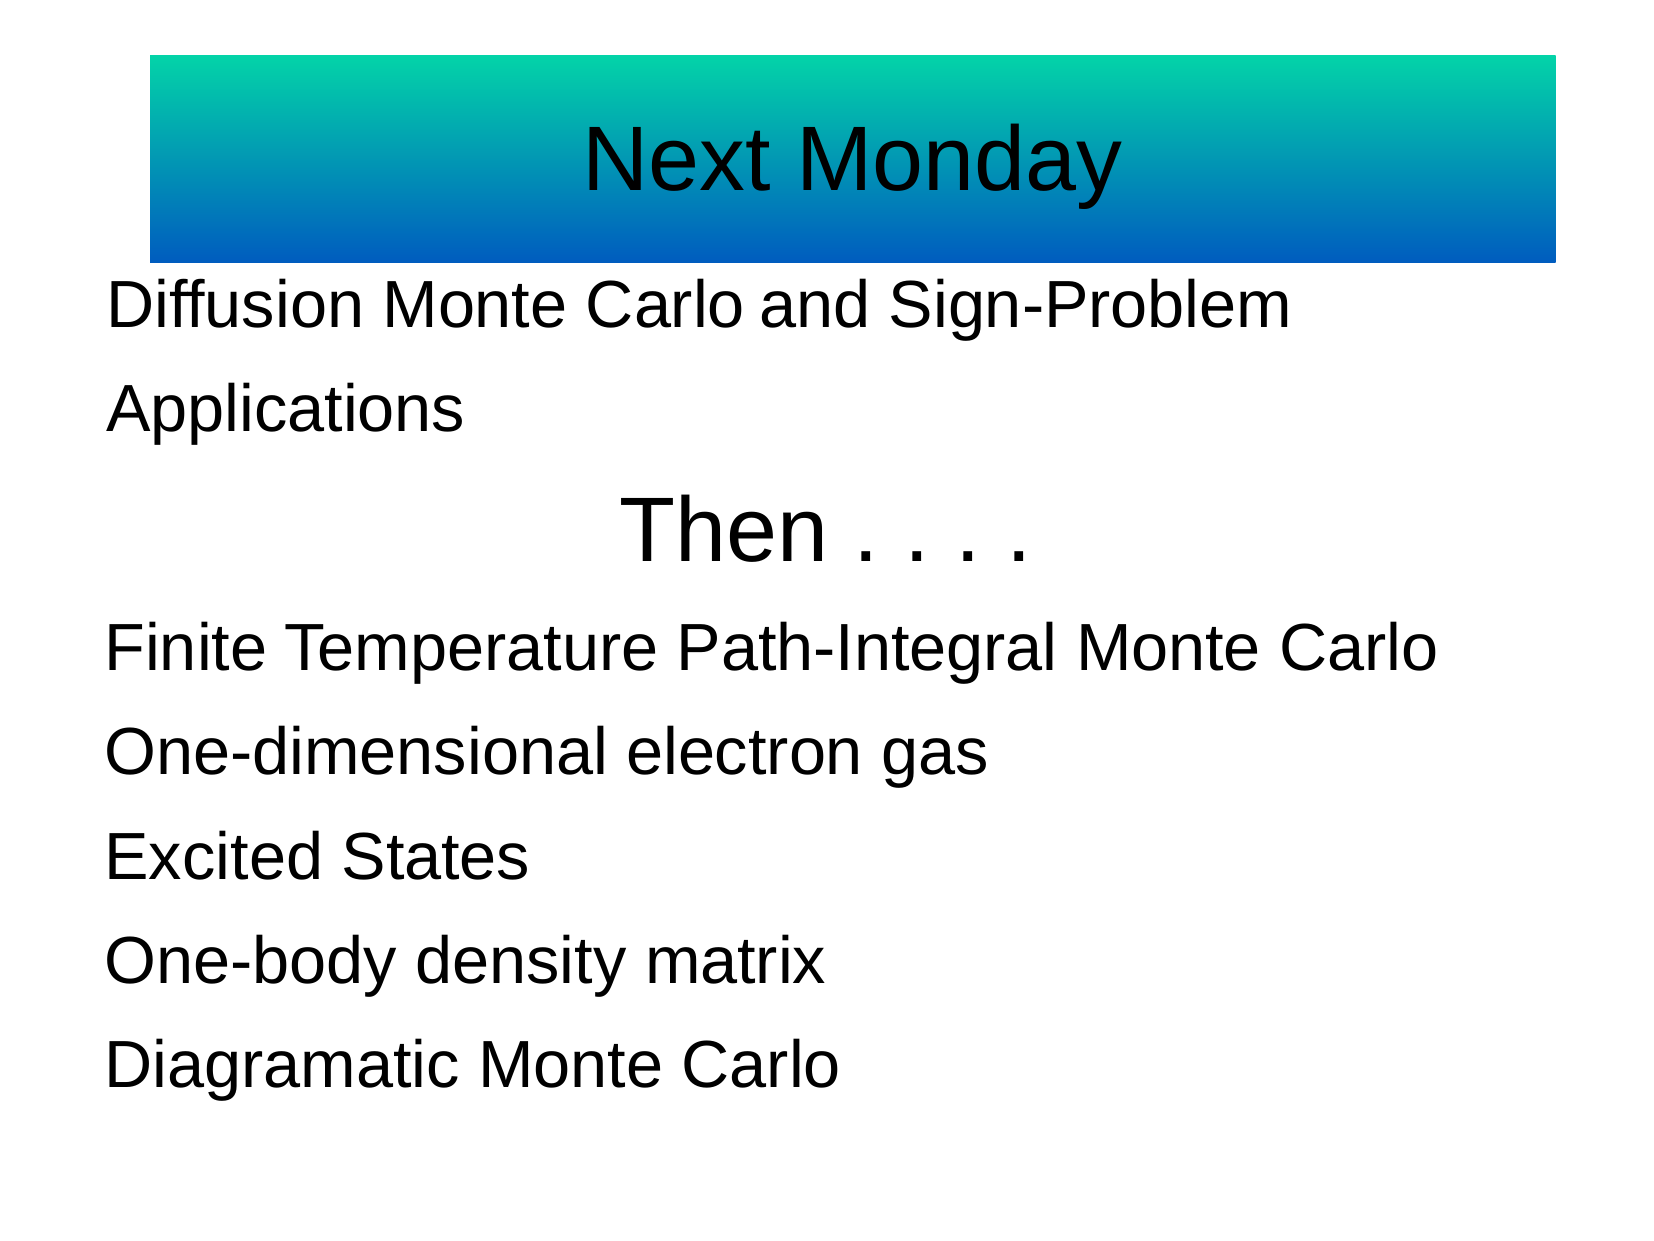

Next Monday
# Diffusion Monte Carlo	and Sign-Problem
Applications
Then . . . .
Finite Temperature Path-Integral Monte Carlo
One-dimensional electron gas
Excited States
One-body density matrix
Diagramatic Monte Carlo